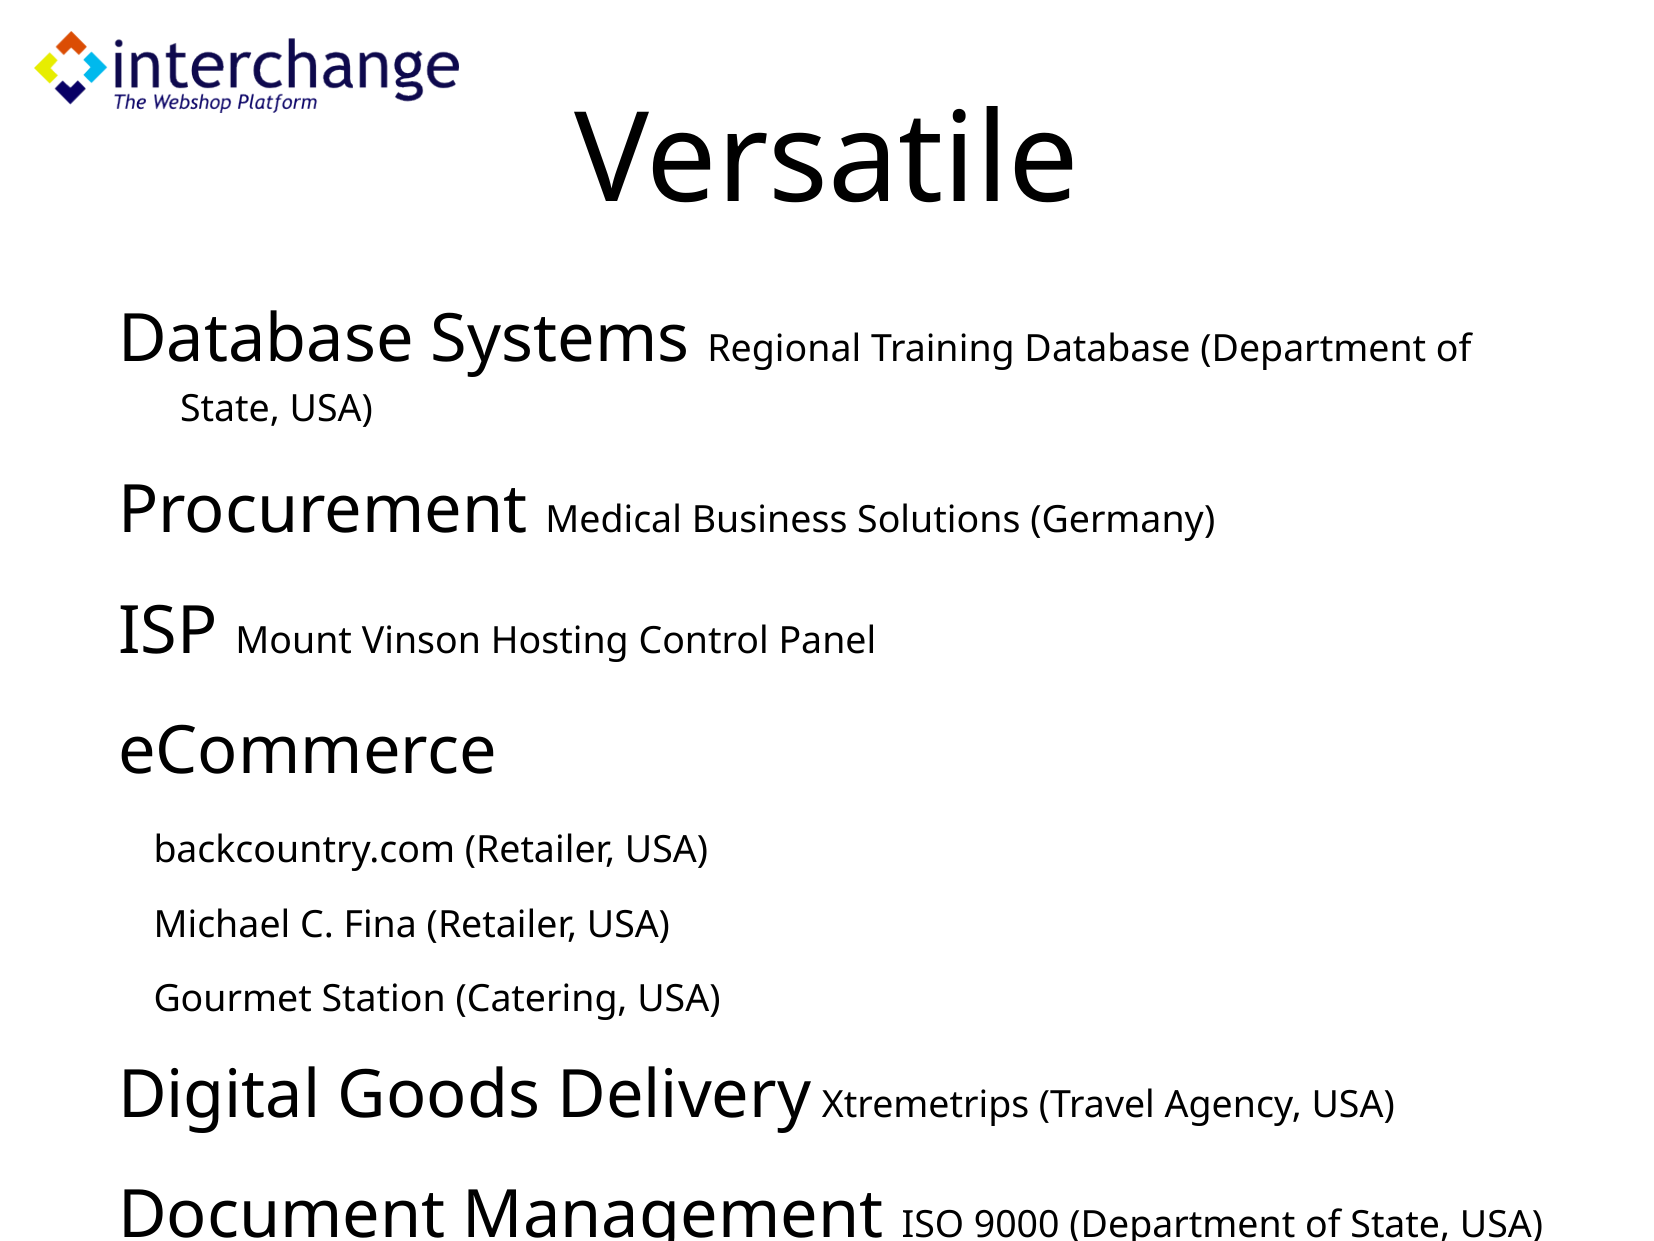

# Versatile
Database Systems Regional Training Database (Department of State, USA)
Procurement Medical Business Solutions (Germany)
ISP Mount Vinson Hosting Control Panel
eCommerce
backcountry.com (Retailer, USA)
Michael C. Fina (Retailer, USA)
Gourmet Station (Catering, USA)
Digital Goods Delivery Xtremetrips (Travel Agency, USA)
Document Management ISO 9000 (Department of State, USA)